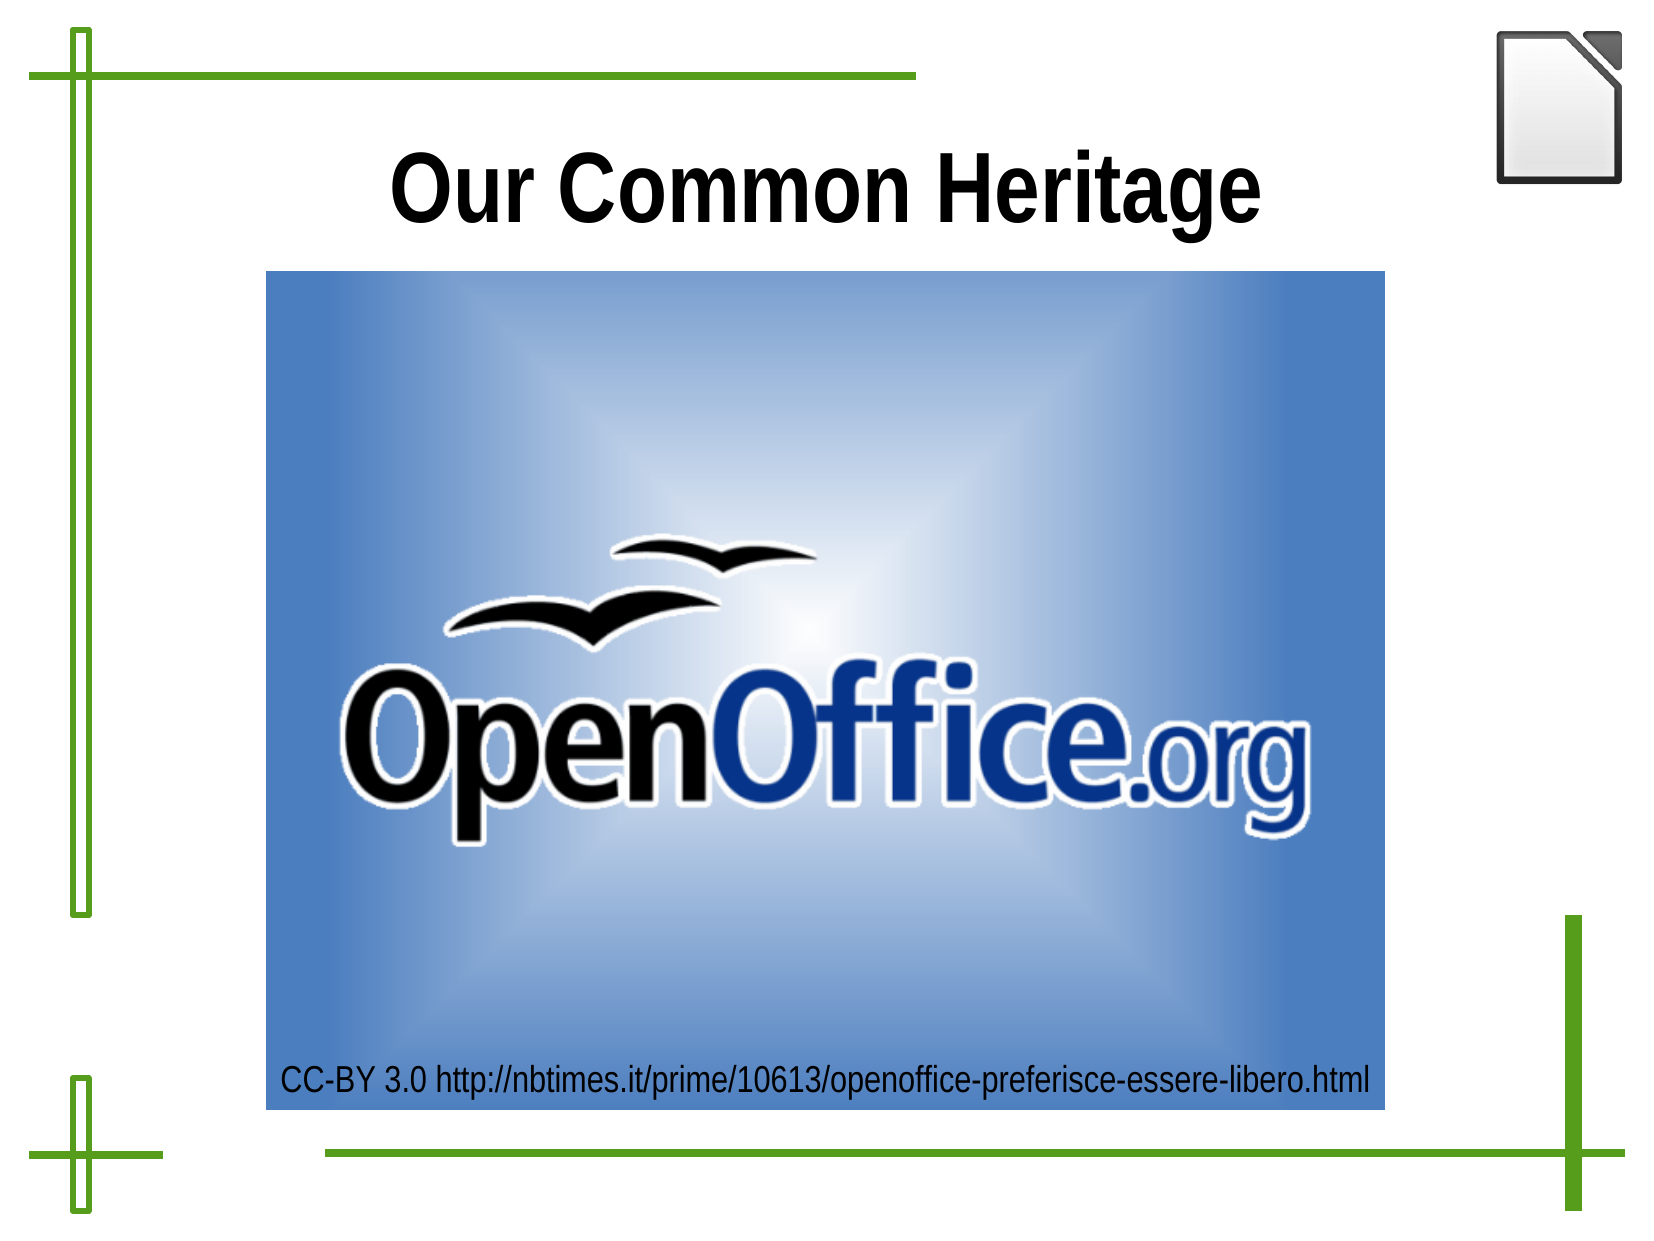

# Our Common Heritage
CC-BY 3.0 http://nbtimes.it/prime/10613/openoffice-preferisce-essere-libero.html